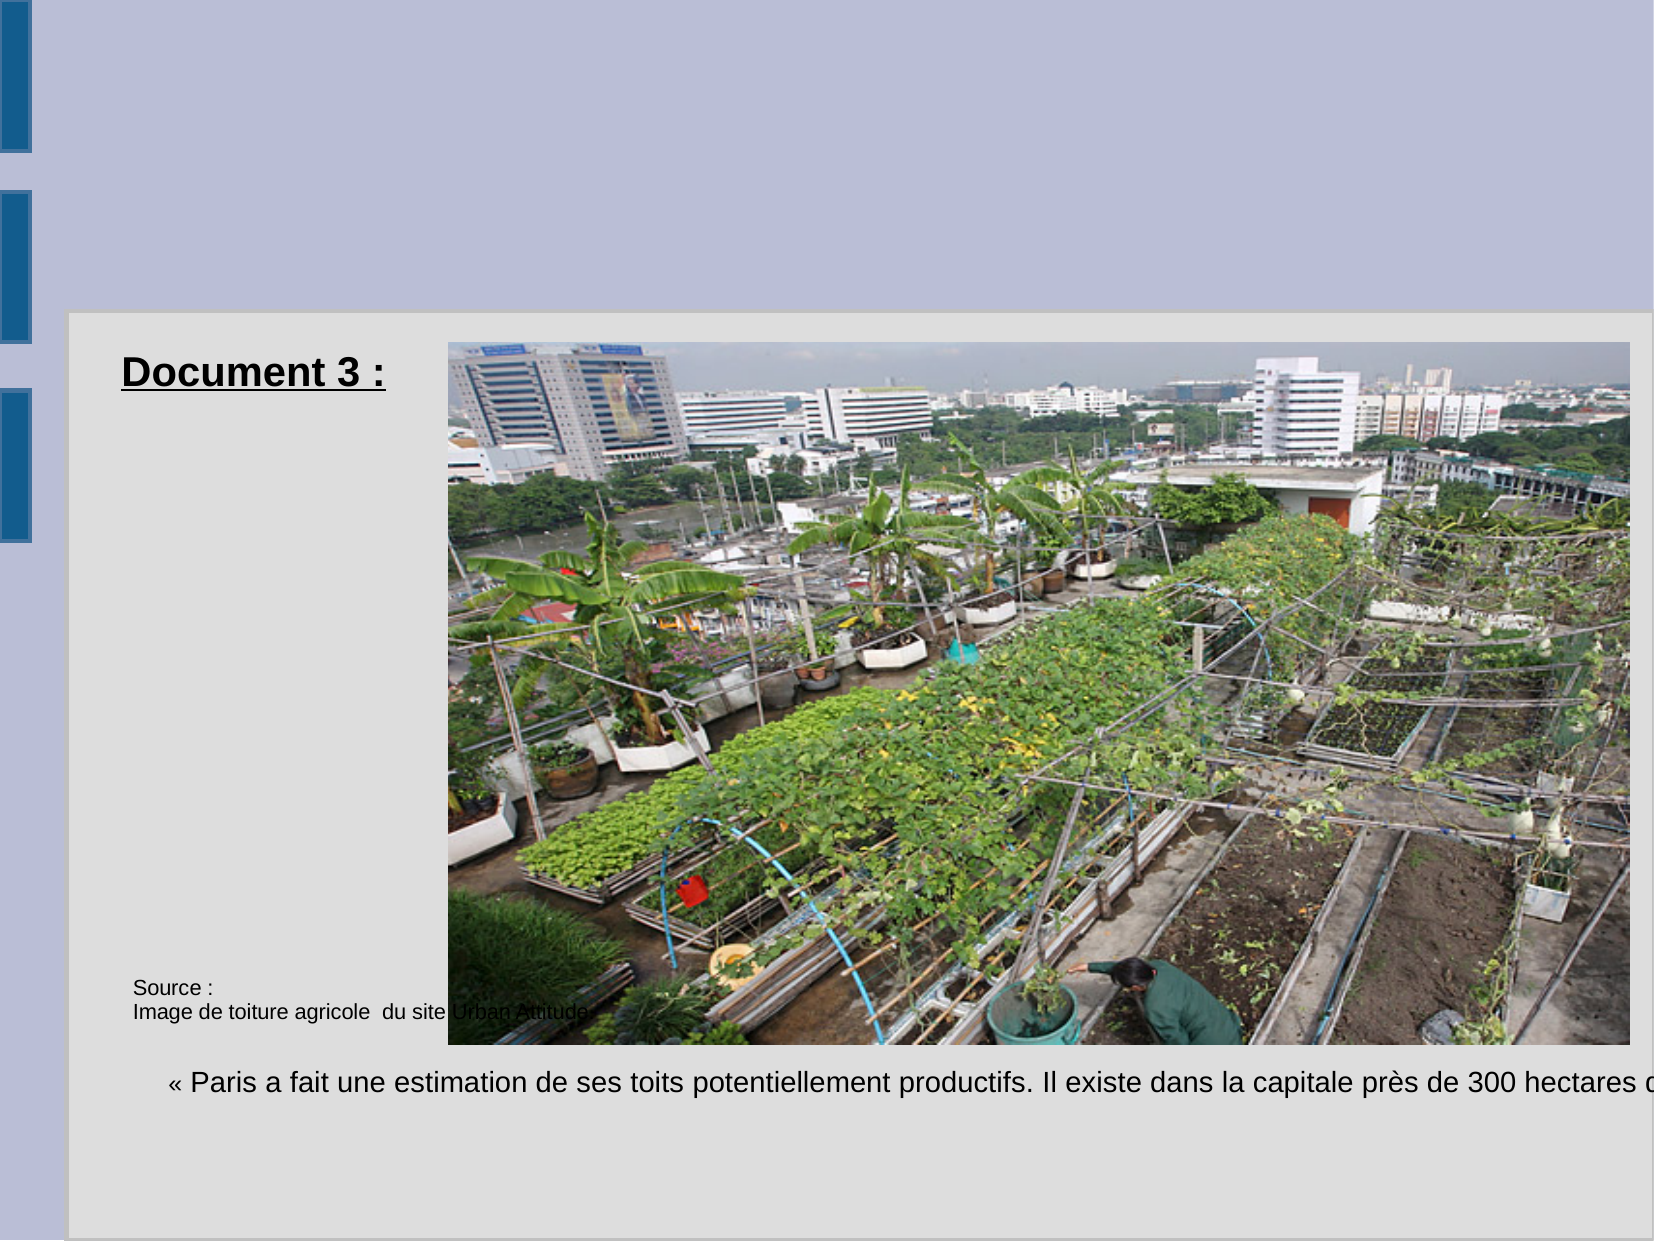

#
Document 3 :
Source :
Image de toiture agricole du site Urban Attitude.
« Paris a fait une estimation de ses toits potentiellement productifs. Il existe dans la capitale près de 300 hectares de toits aménageables, dont 80 seraient en l'état actuel cultivables. Il est estimé entre 5 et 8 kilos de légumes par m2 sur un toit productif en plein air ou dans des jardins associatifs. »